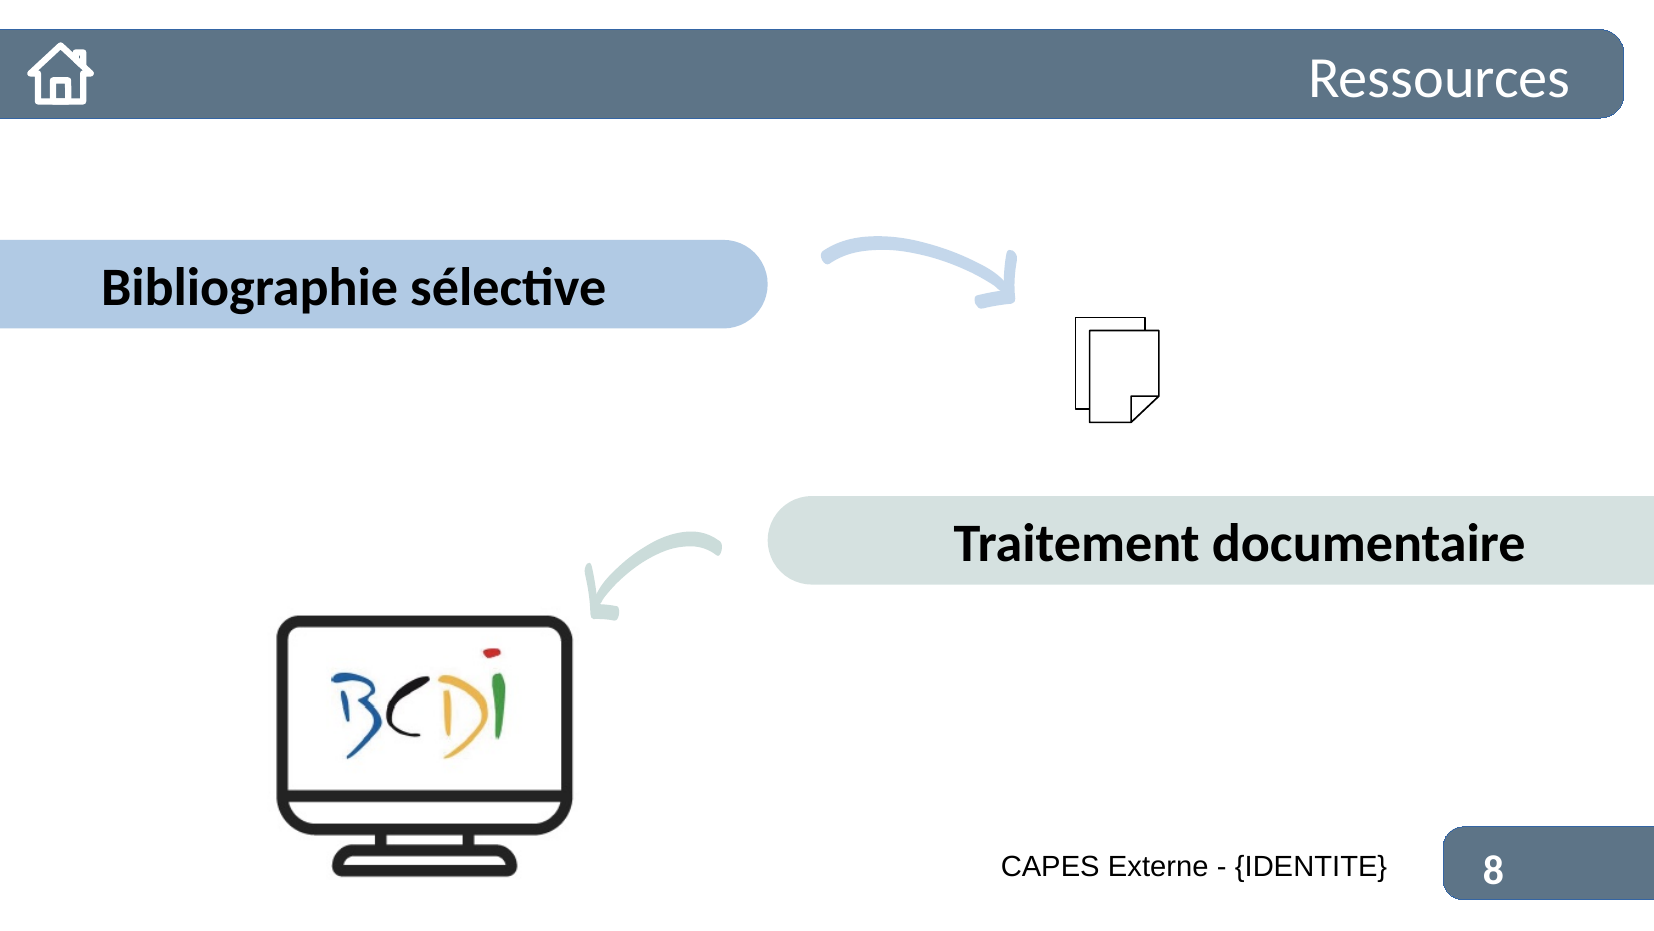

# Ressources
Bibliographie sélective
Traitement documentaire
8
CAPES Externe - {IDENTITE}